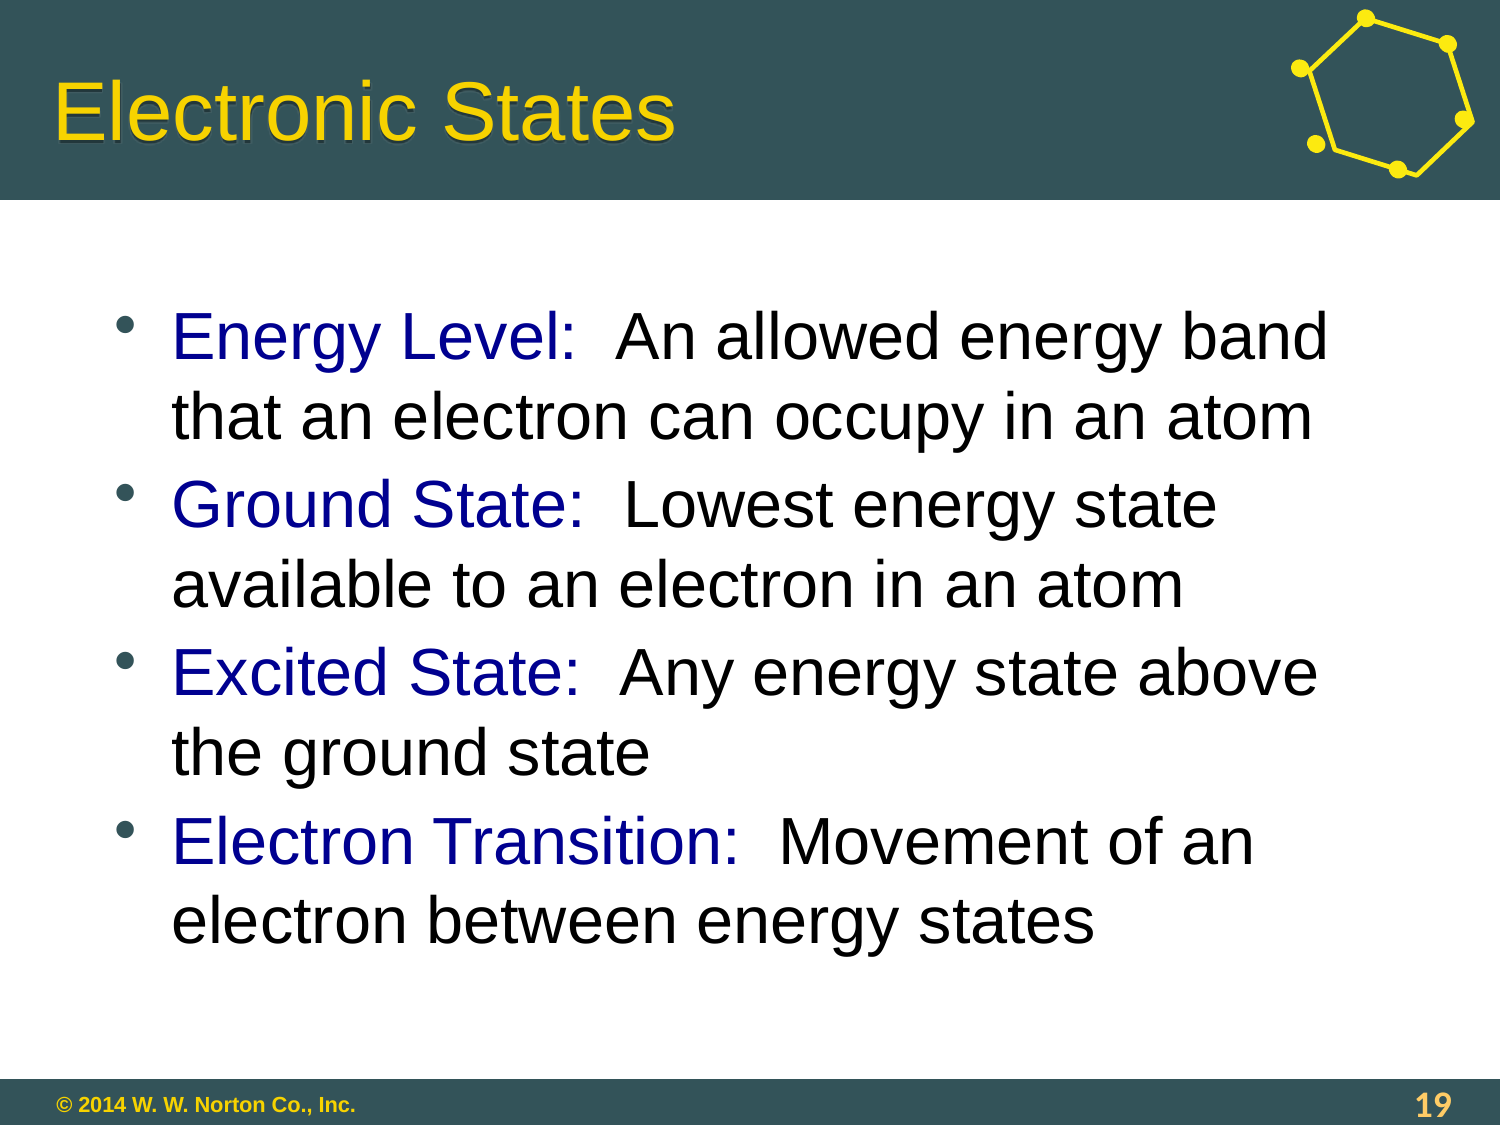

Electronic States
# Energy Level: An allowed energy band that an electron can occupy in an atom
Ground State: Lowest energy state available to an electron in an atom
Excited State: Any energy state above the ground state
Electron Transition: Movement of an electron between energy states